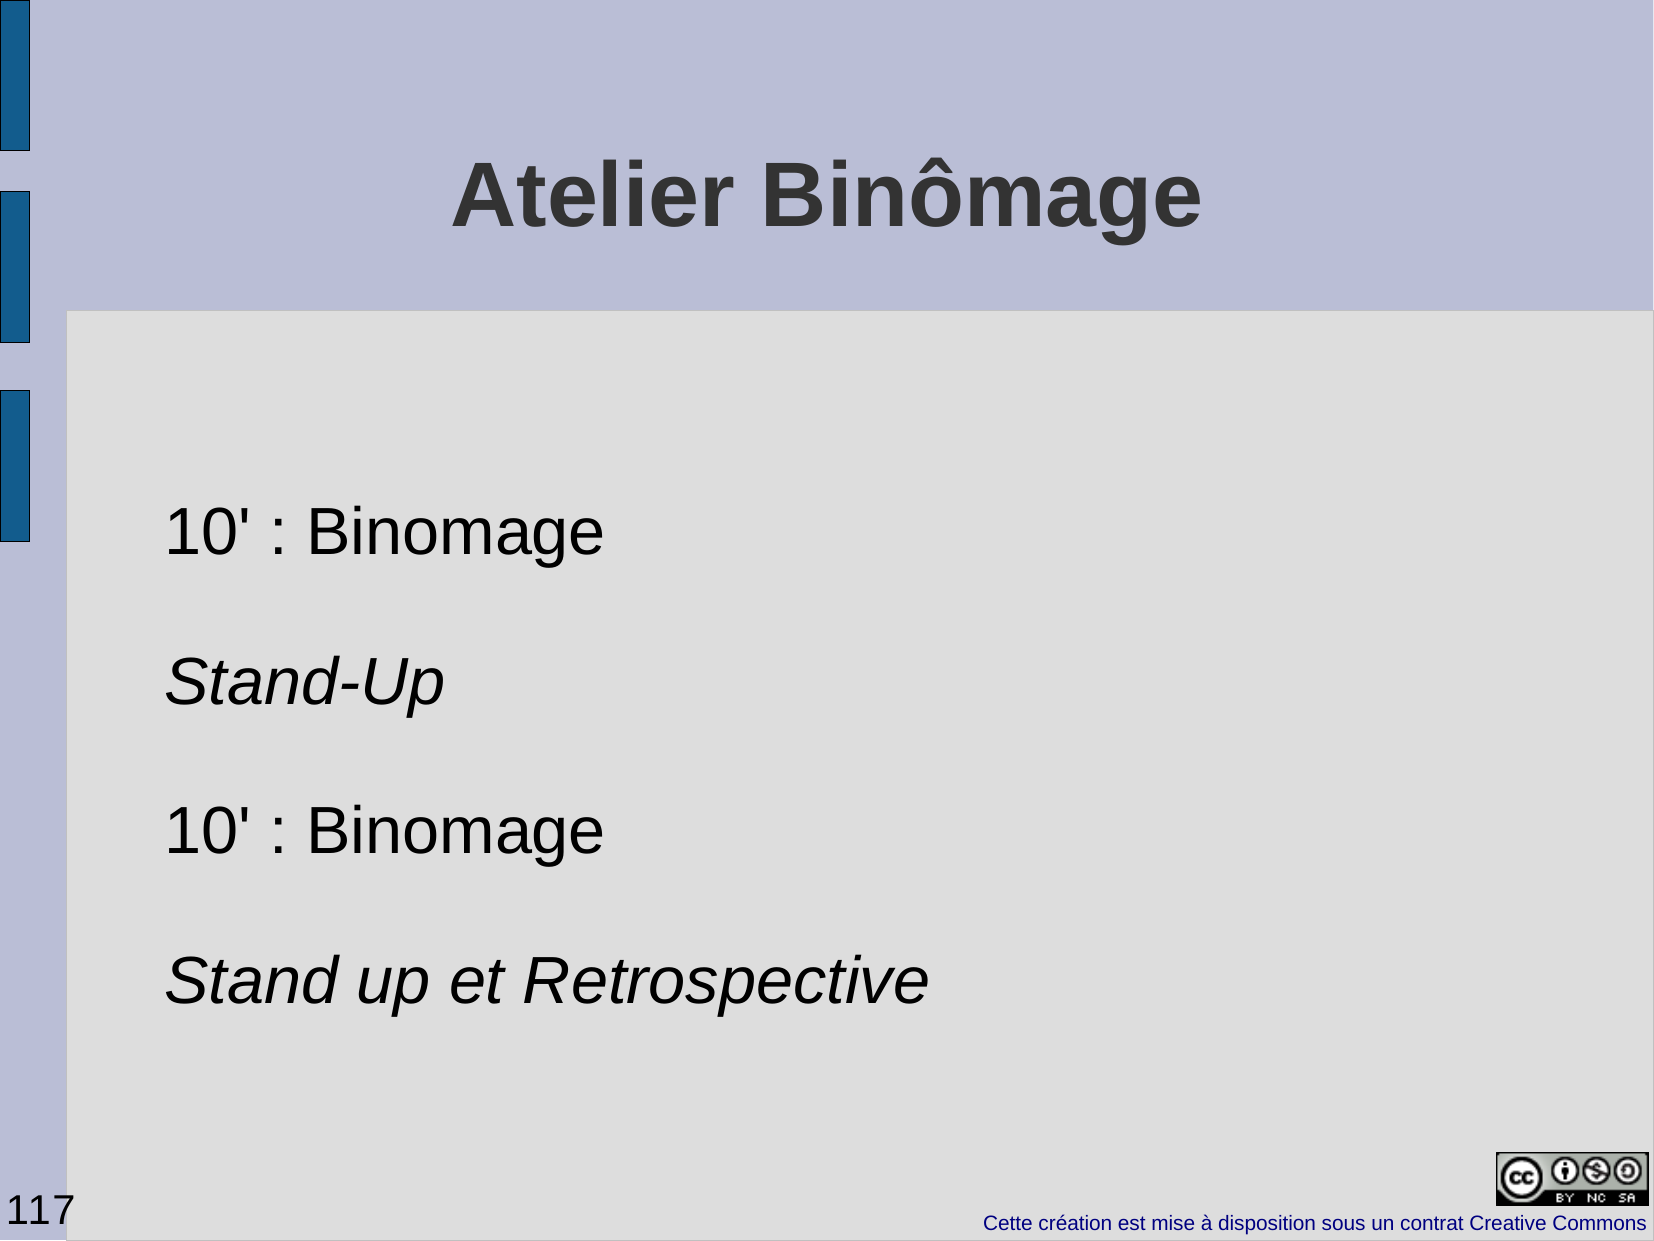

# Atelier Binômage
10' : Binomage
Stand-Up
10' : Binomage
Stand up et Retrospective